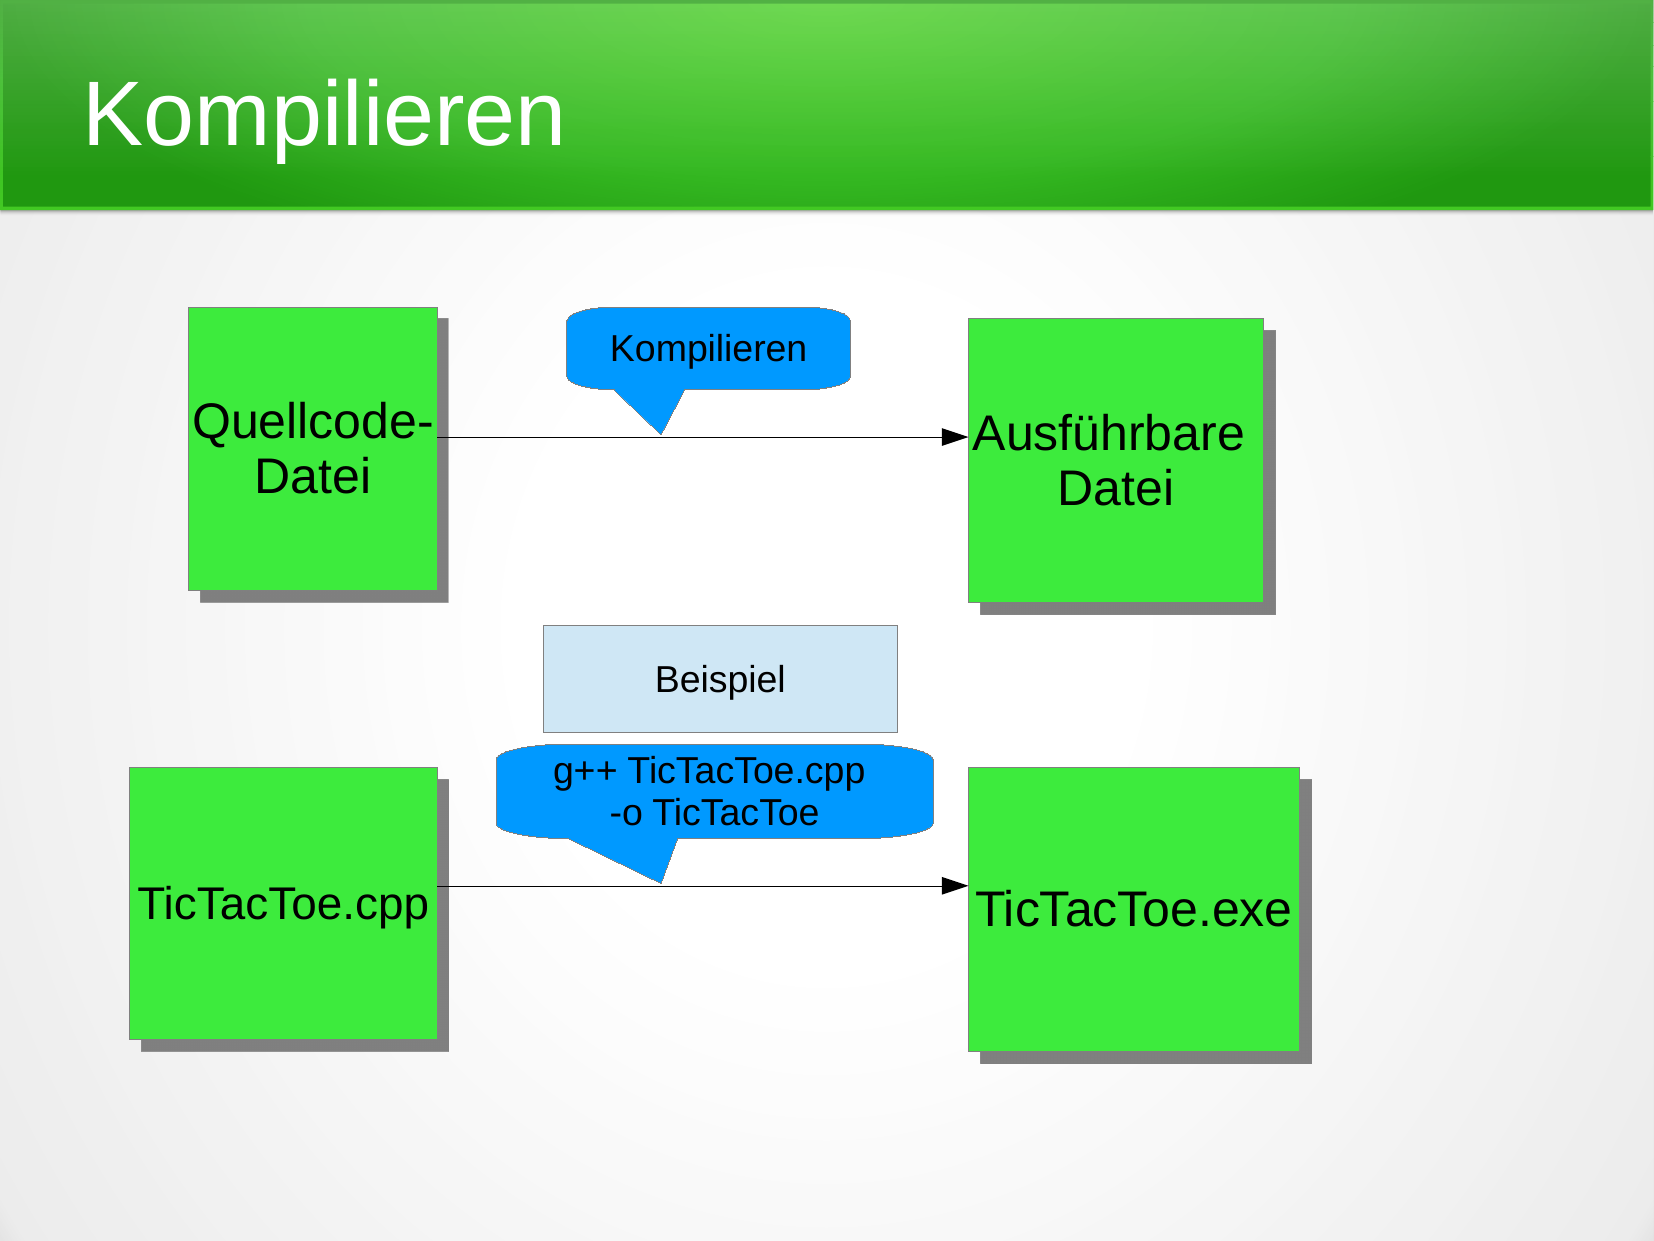

# Kompilieren
Quellcode-
Datei
Kompilieren
Ausführbare
Datei
Beispiel
g++ TicTacToe.cpp
-o TicTacToe
TicTacToe.cpp
TicTacToe.exe